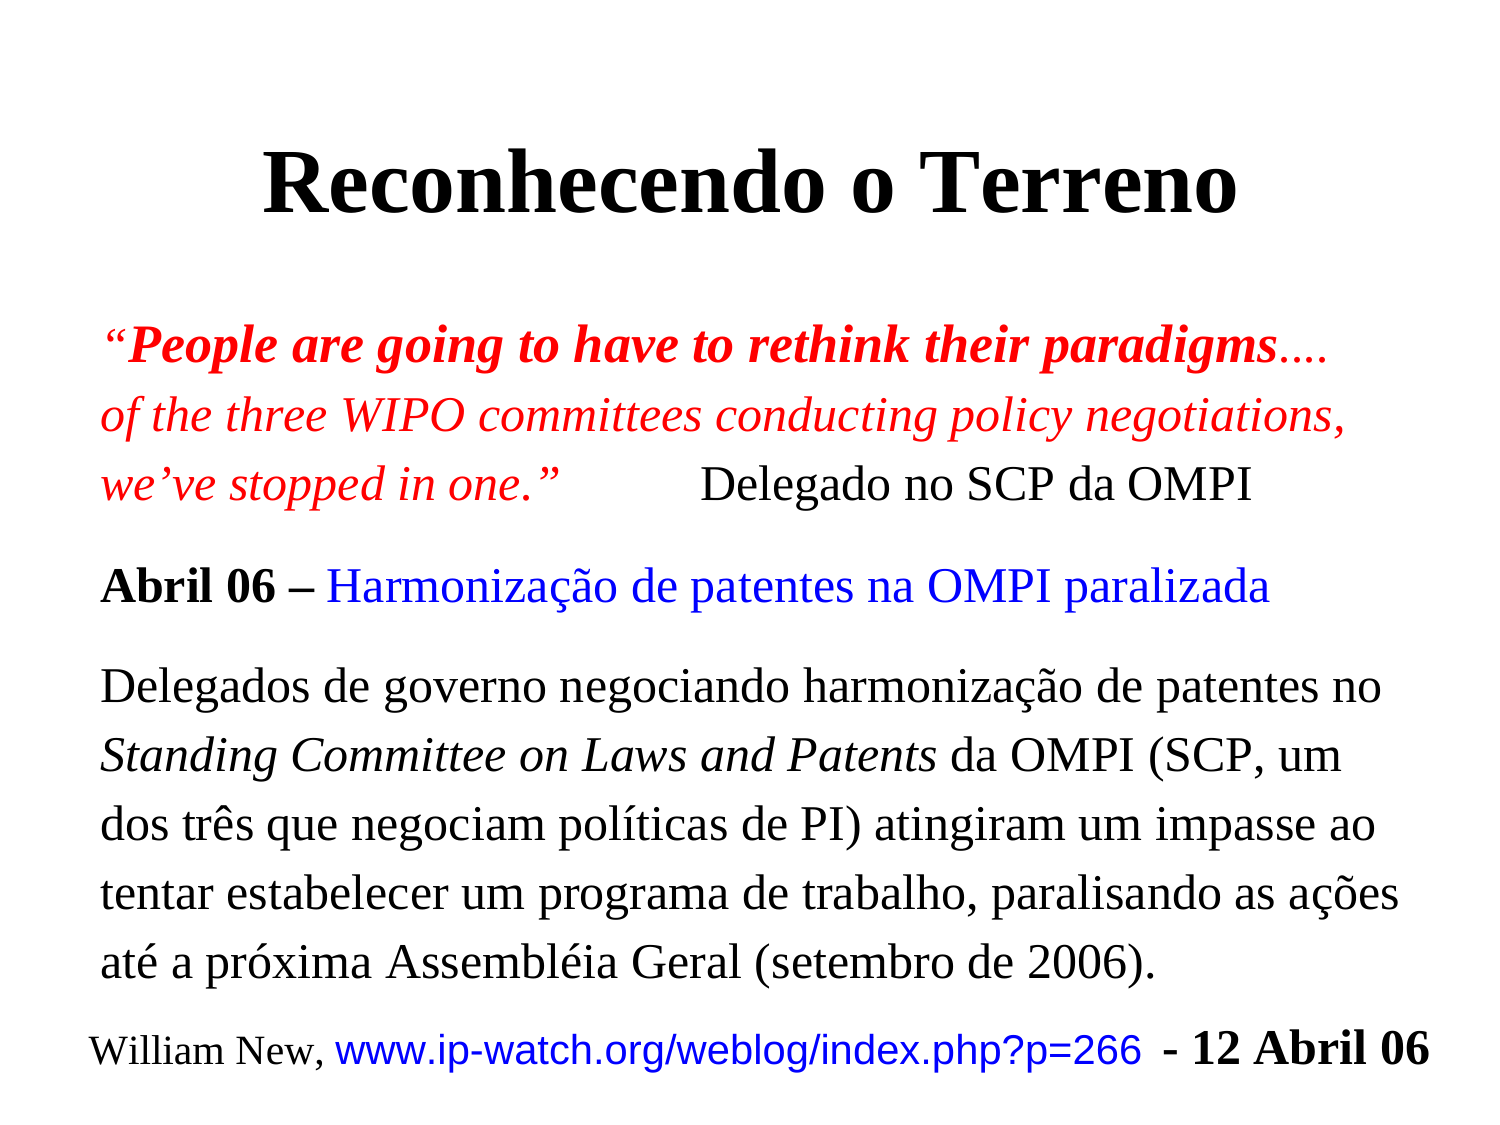

# Reconhecendo o Terreno
“People are going to have to rethink their paradigms....
of the three WIPO committees conducting policy negotiations, we’ve stopped in one.” 	Delegado no SCP da OMPI
Abril 06 – Harmonização de patentes na OMPI paralizada
Delegados de governo negociando harmonização de patentes no Standing Committee on Laws and Patents da OMPI (SCP, um dos três que negociam políticas de PI) atingiram um impasse ao tentar estabelecer um programa de trabalho, paralisando as ações até a próxima Assembléia Geral (setembro de 2006).
William New, www.ip-watch.org/weblog/index.php?p=266 - 12 Abril 06